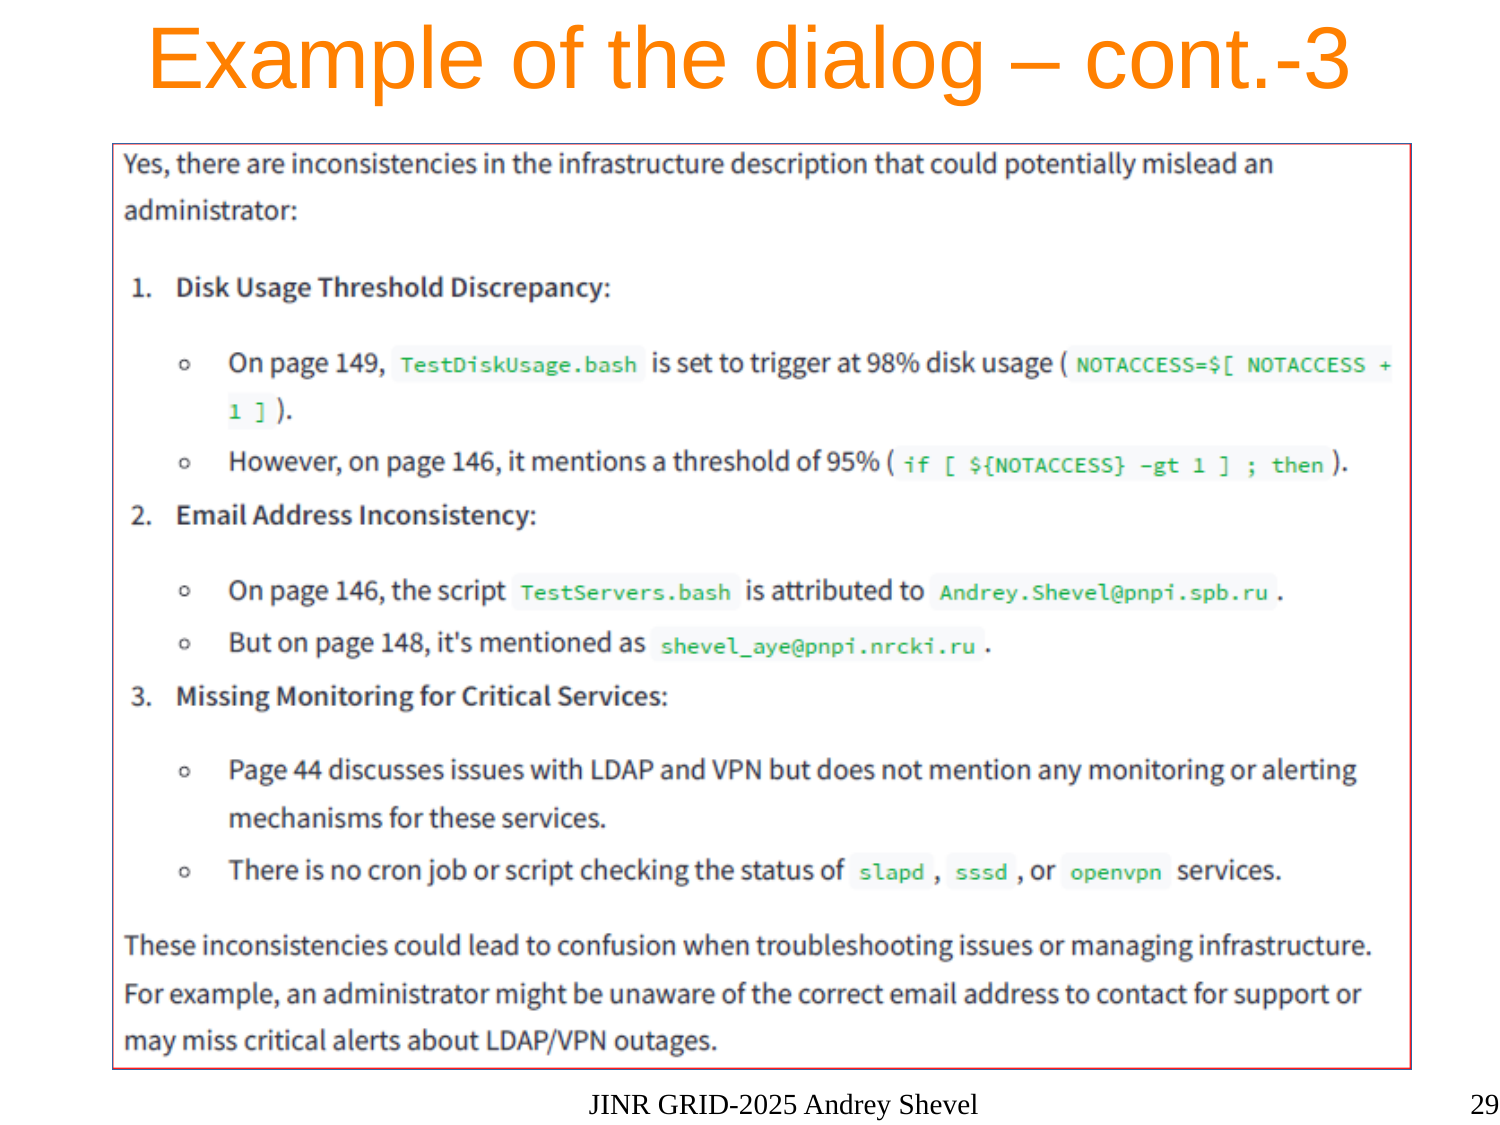

# Example of the dialog – cont.-3
29